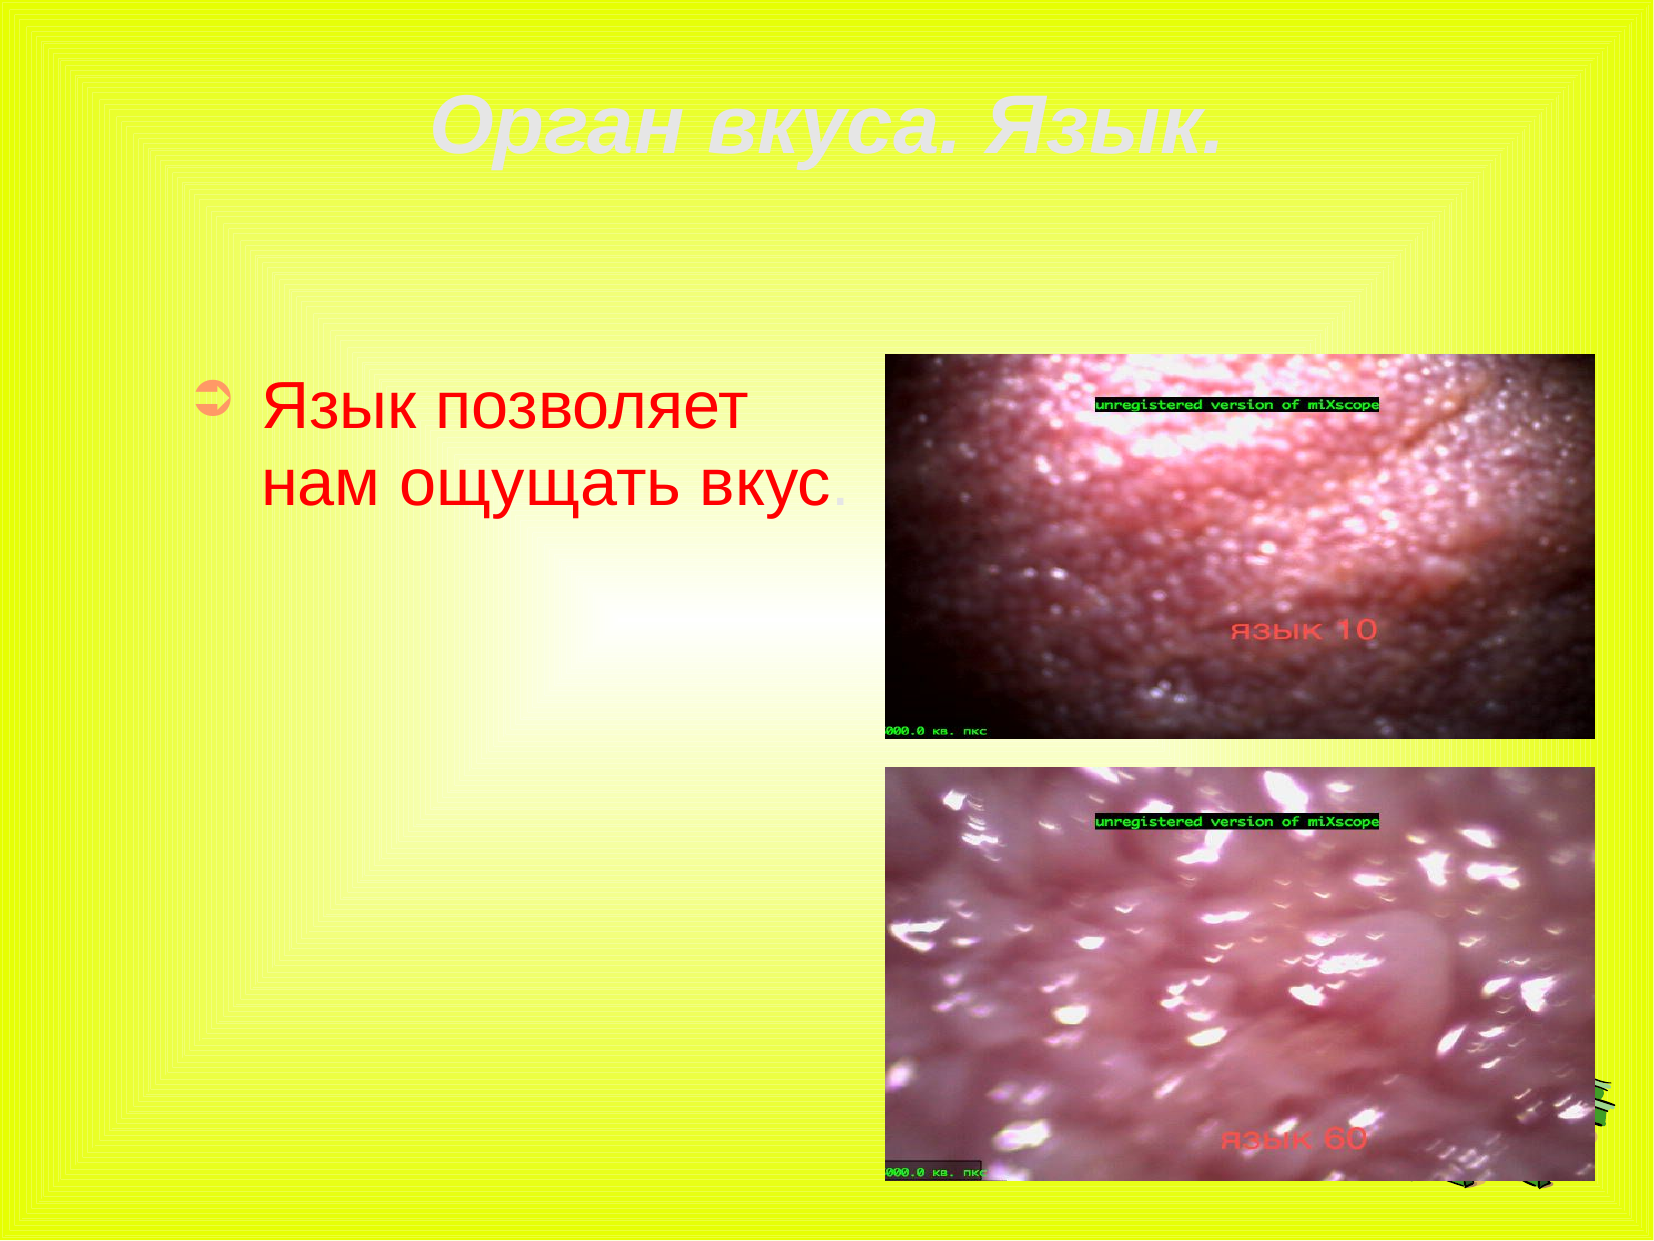

# Орган вкуса. Язык.
Язык позволяет нам ощущать вкус.